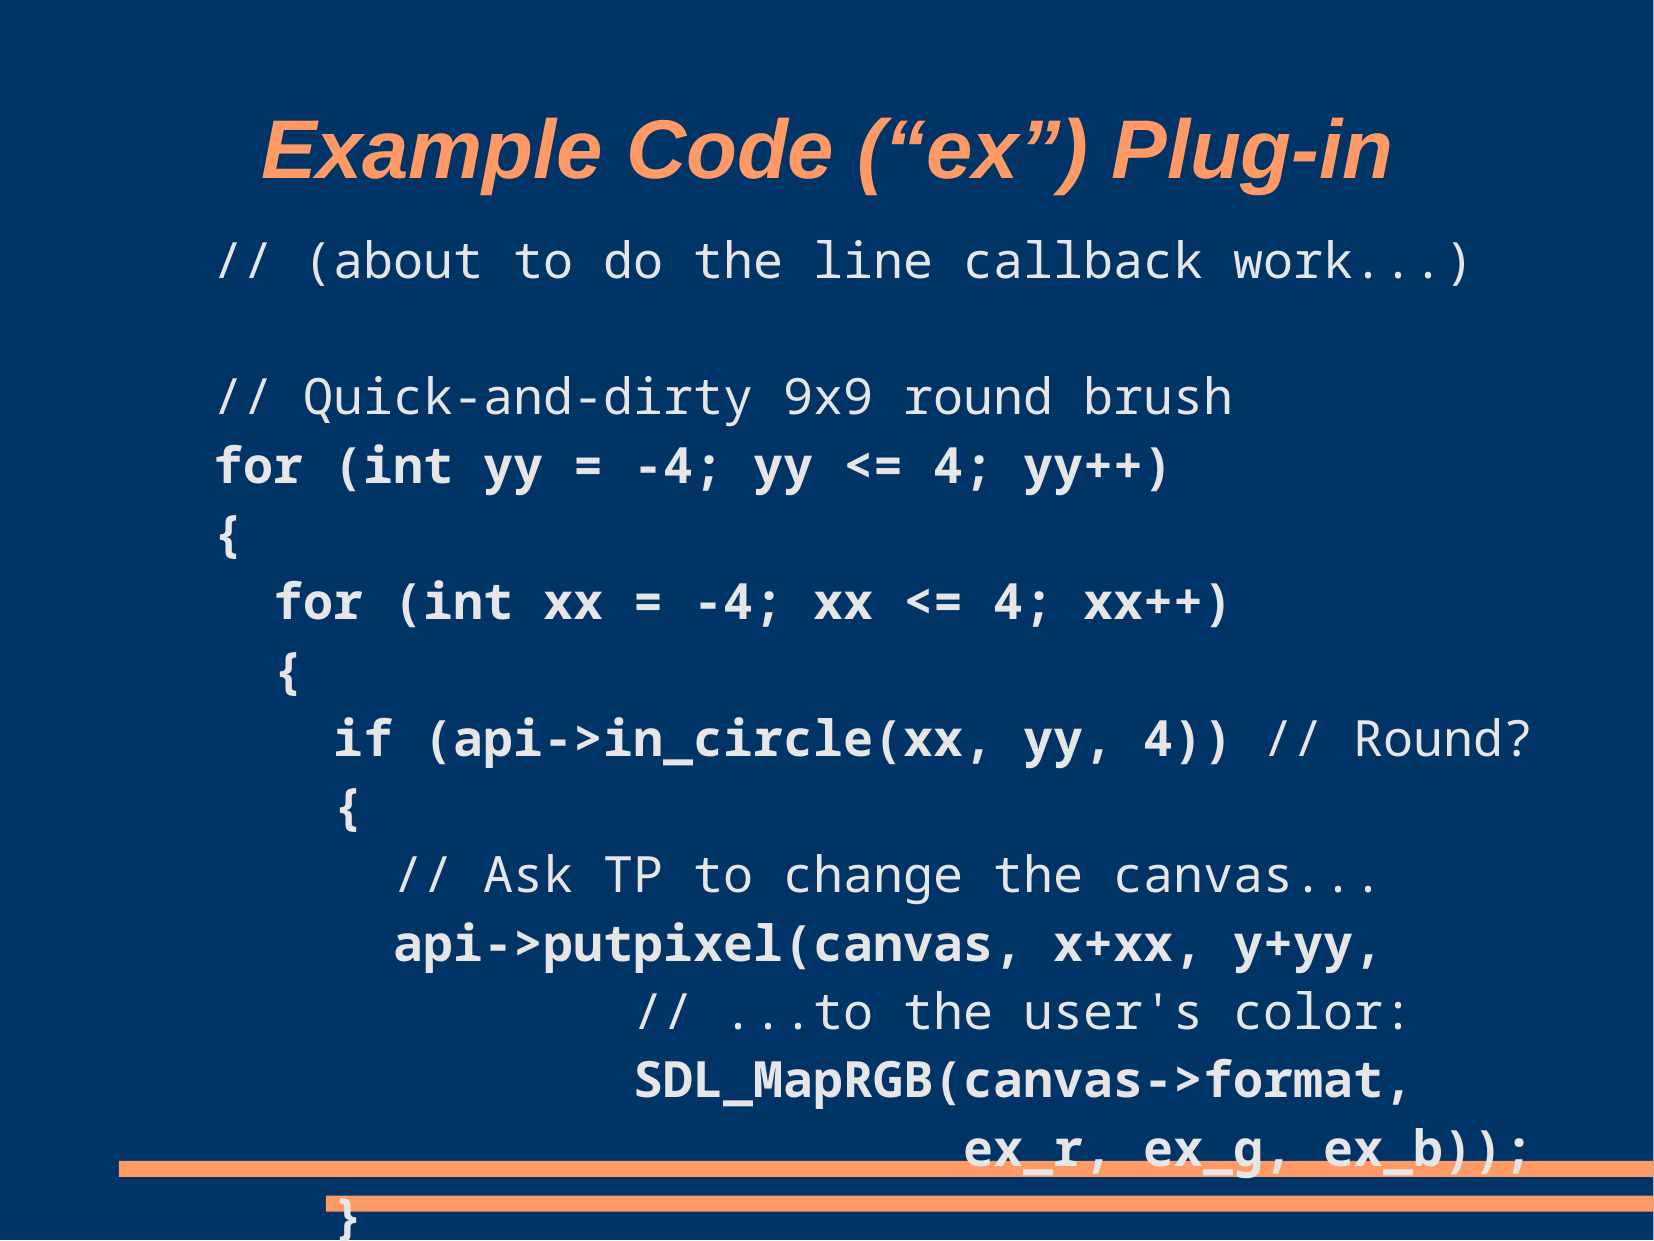

# Example Code (“ex”) Plug-in
 // (about to do the line callback work...)
 // Quick-and-dirty 9x9 round brush
 for (int yy = -4; yy <= 4; yy++)
 {
 for (int xx = -4; xx <= 4; xx++)
 {
 if (api->in_circle(xx, yy, 4)) // Round?
 {
 // Ask TP to change the canvas...
 api->putpixel(canvas, x+xx, y+yy,
 // ...to the user's color:
 SDL_MapRGB(canvas->format,
 ex_r, ex_g, ex_b));
 }
 }
 }
}